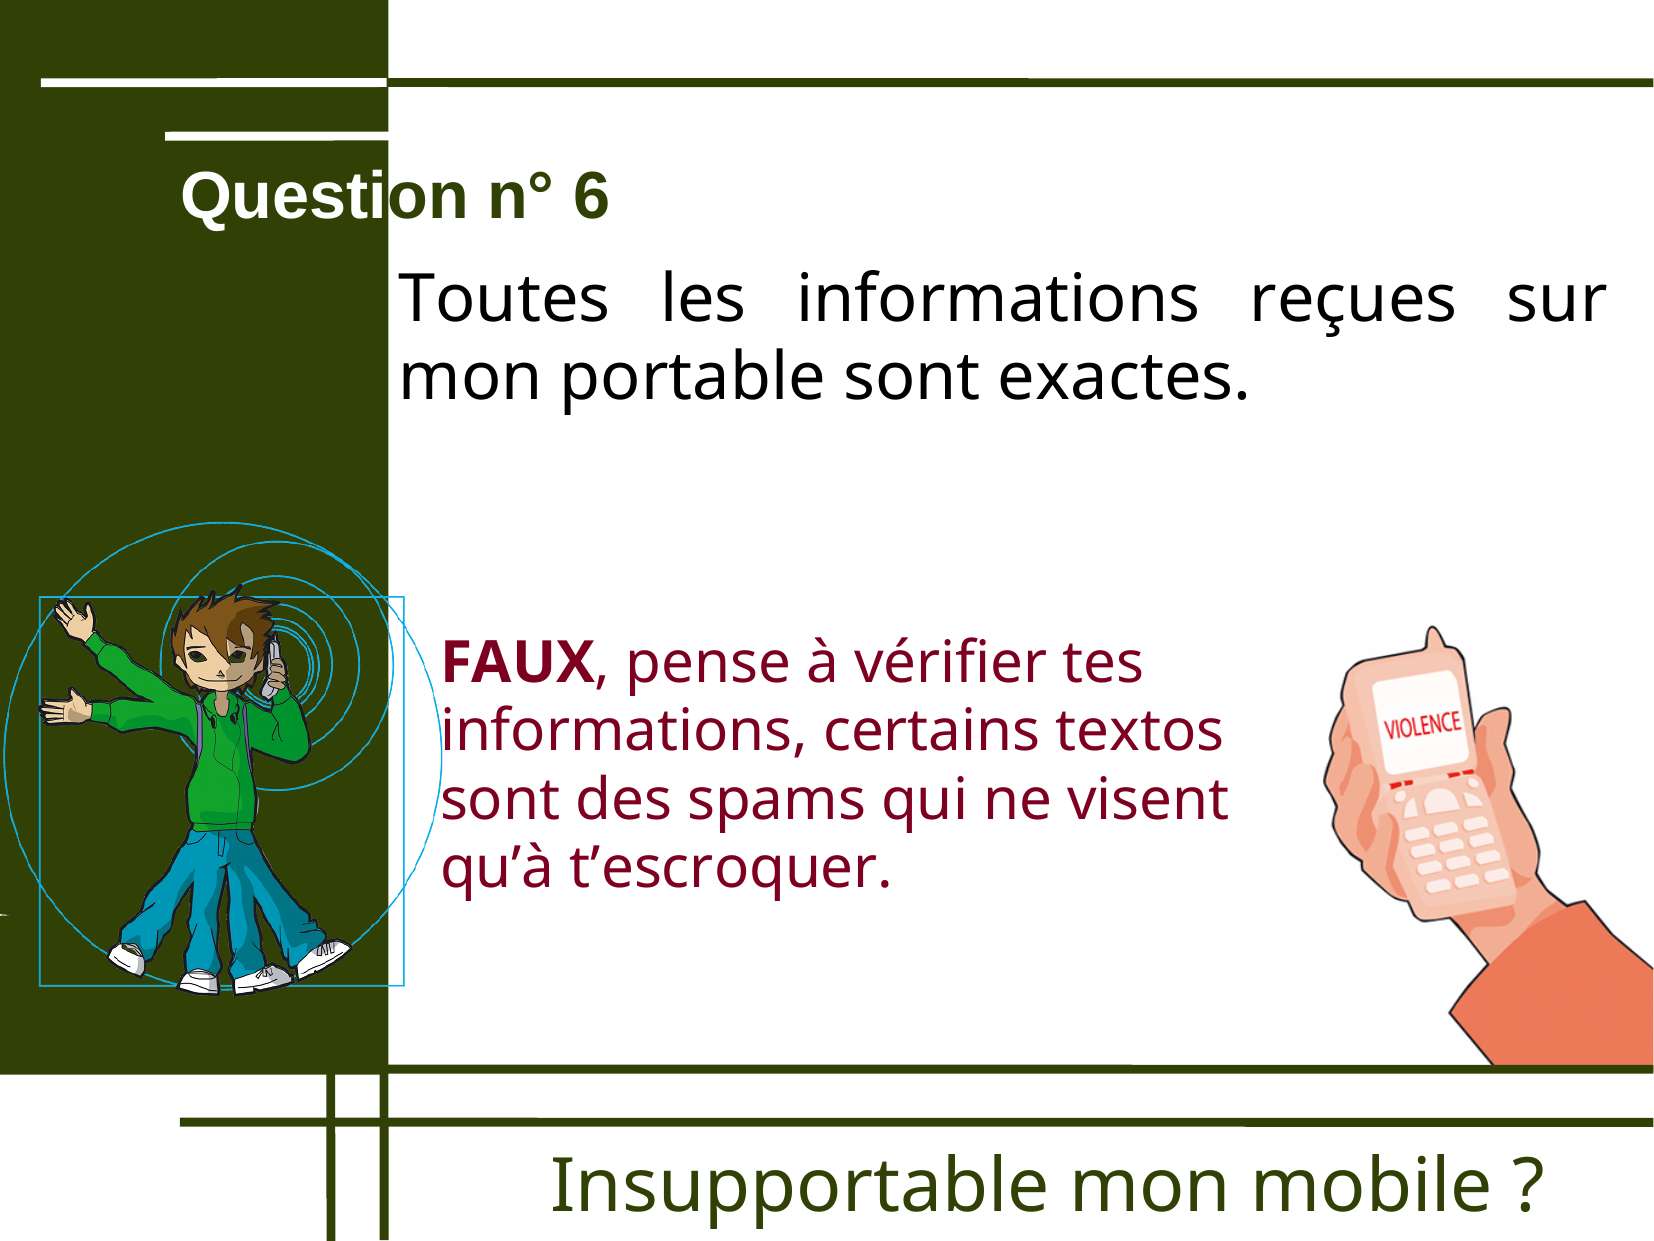

Question n° 6
Toutes les informations reçues sur mon portable sont exactes.
FAUX, pense à vérifier tes informations, certains textos sont des spams qui ne visent qu’à t’escroquer.
Insupportable mon mobile ?